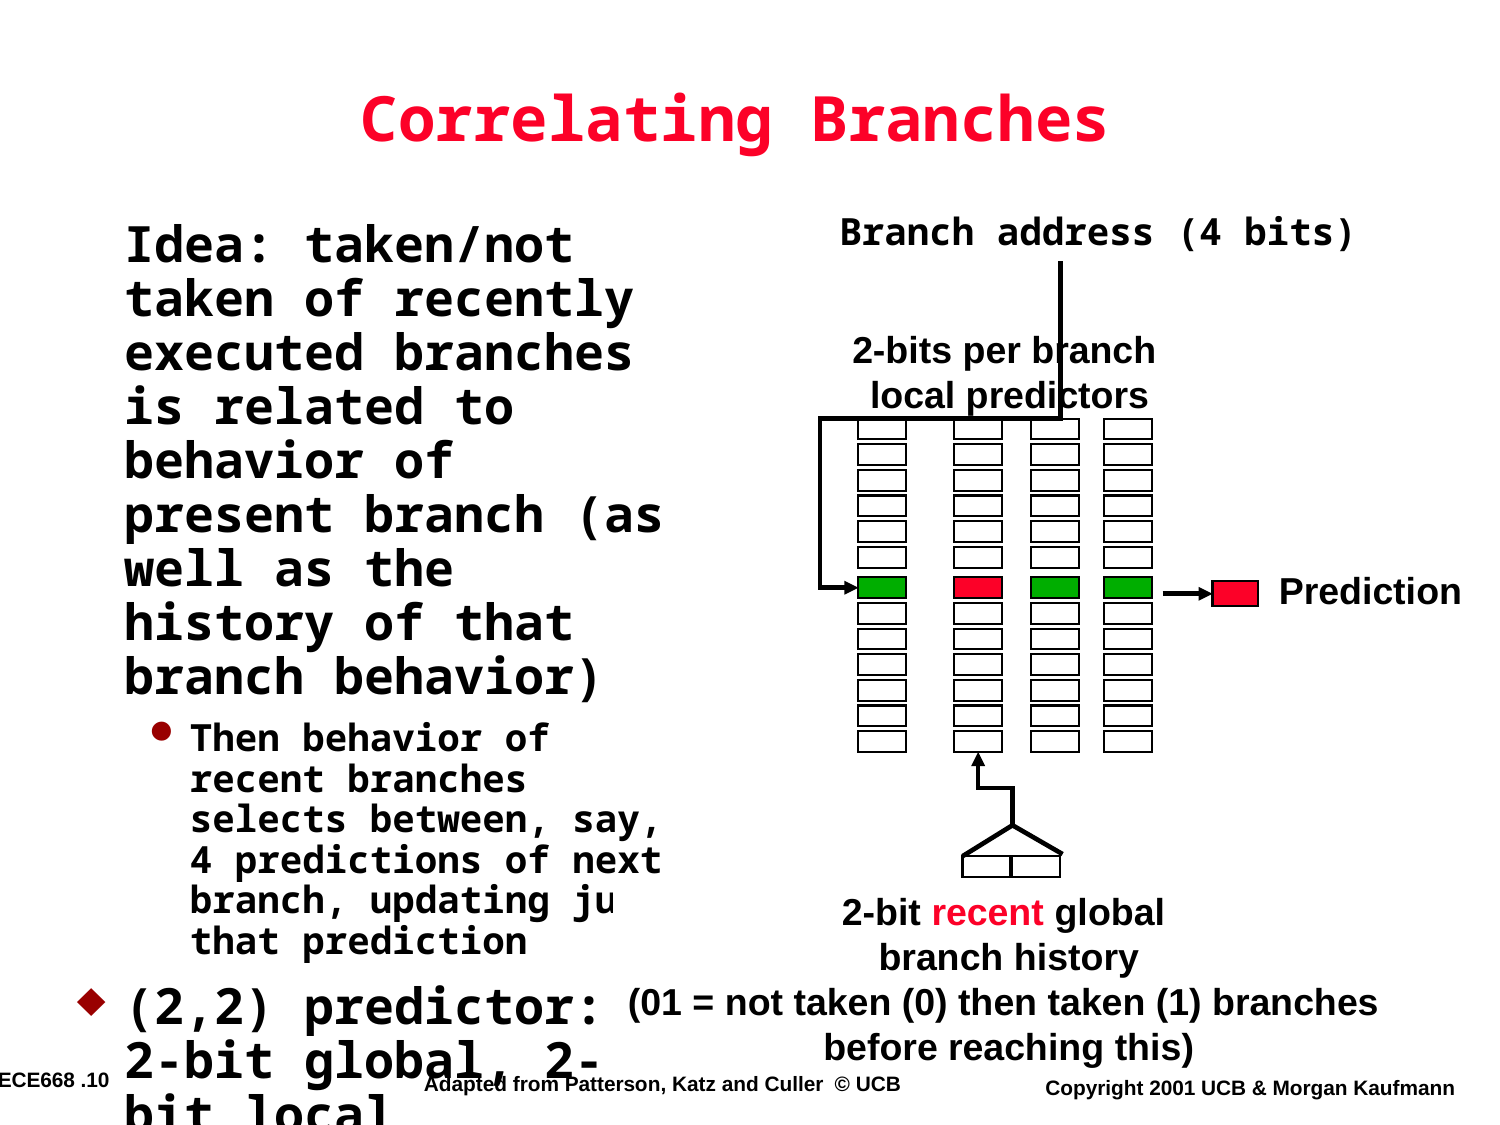

# Correlating Branches
Branch address (4 bits)
2-bits per branch
local predictors
Prediction
2-bit recent global
branch history
(01 = not taken (0) then taken (1) branches
before reaching this)
	Idea: taken/not taken of recently executed branches is related to behavior of present branch (as well as the history of that branch behavior)
Then behavior of recent branches selects between, say, 4 predictions of next branch, updating just that prediction
(2,2) predictor: 2-bit global, 2-bit local